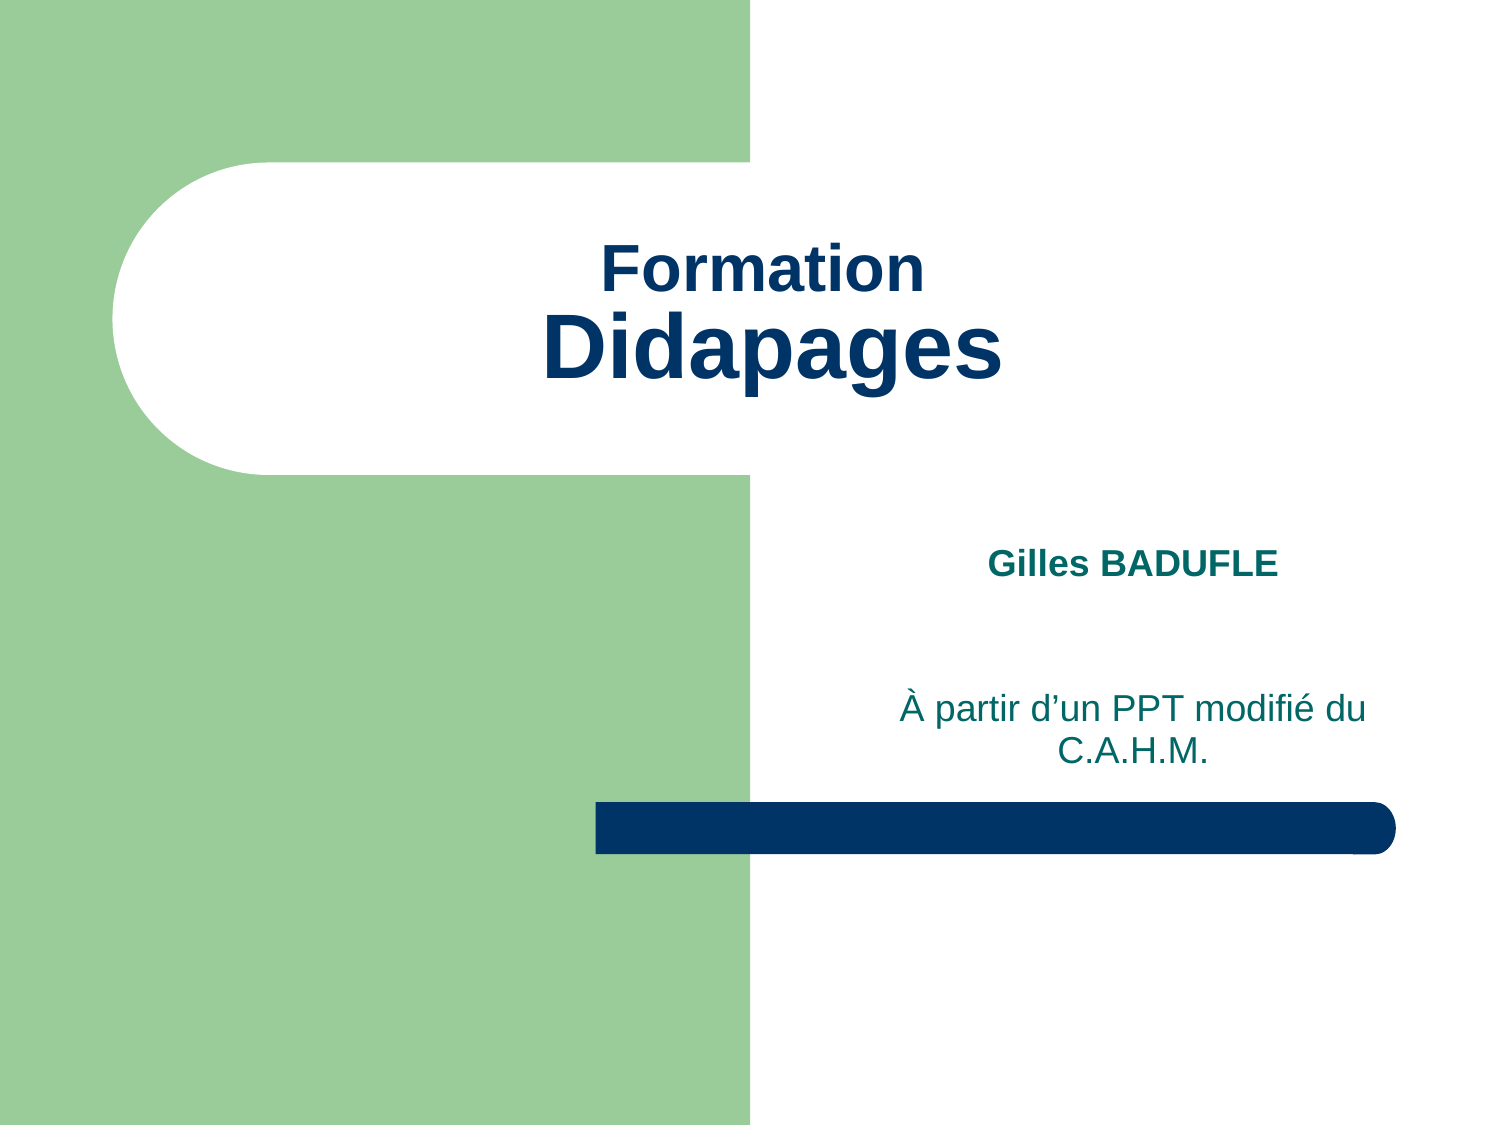

# Formation Didapages
Gilles BADUFLE
À partir d’un PPT modifié du C.A.H.M.